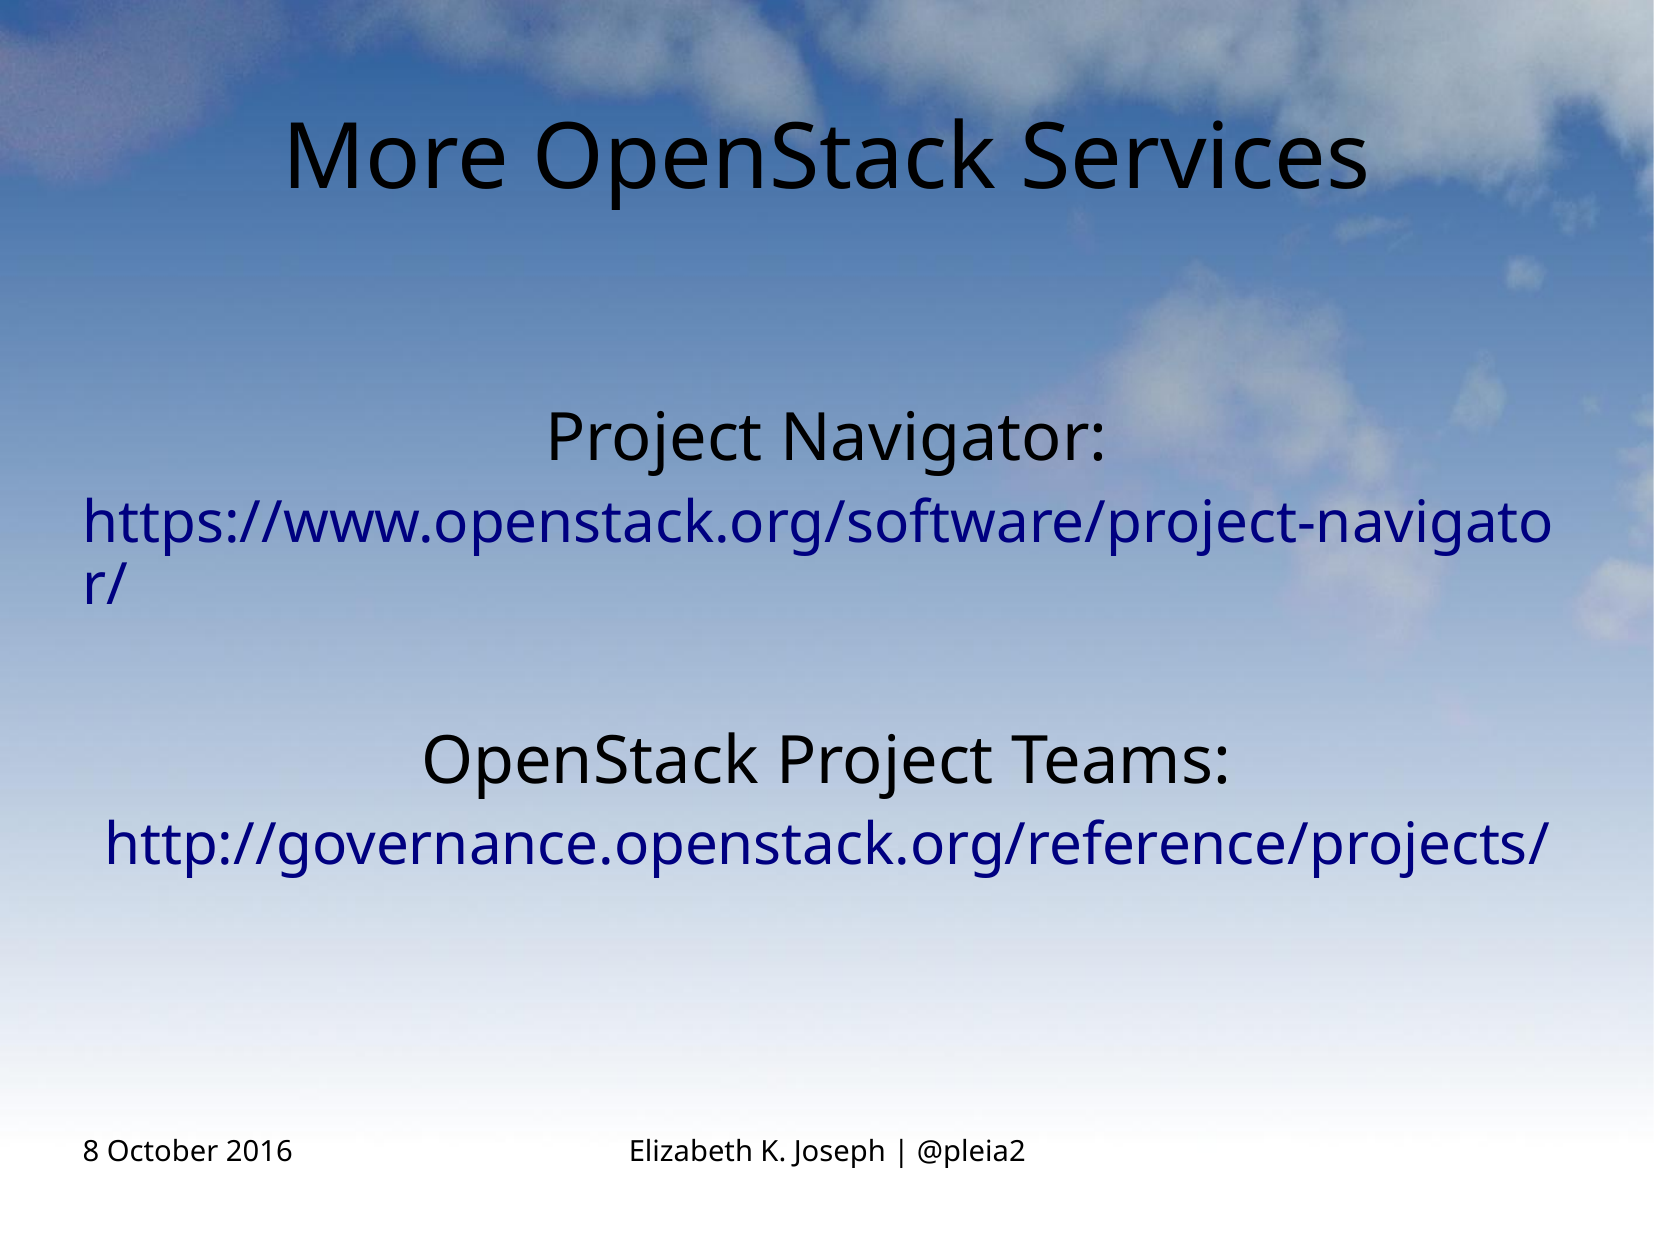

More OpenStack Services
# Project Navigator:
https://www.openstack.org/software/project-navigator/
OpenStack Project Teams:
http://governance.openstack.org/reference/projects/
8 October 2016
Elizabeth K. Joseph | @pleia2